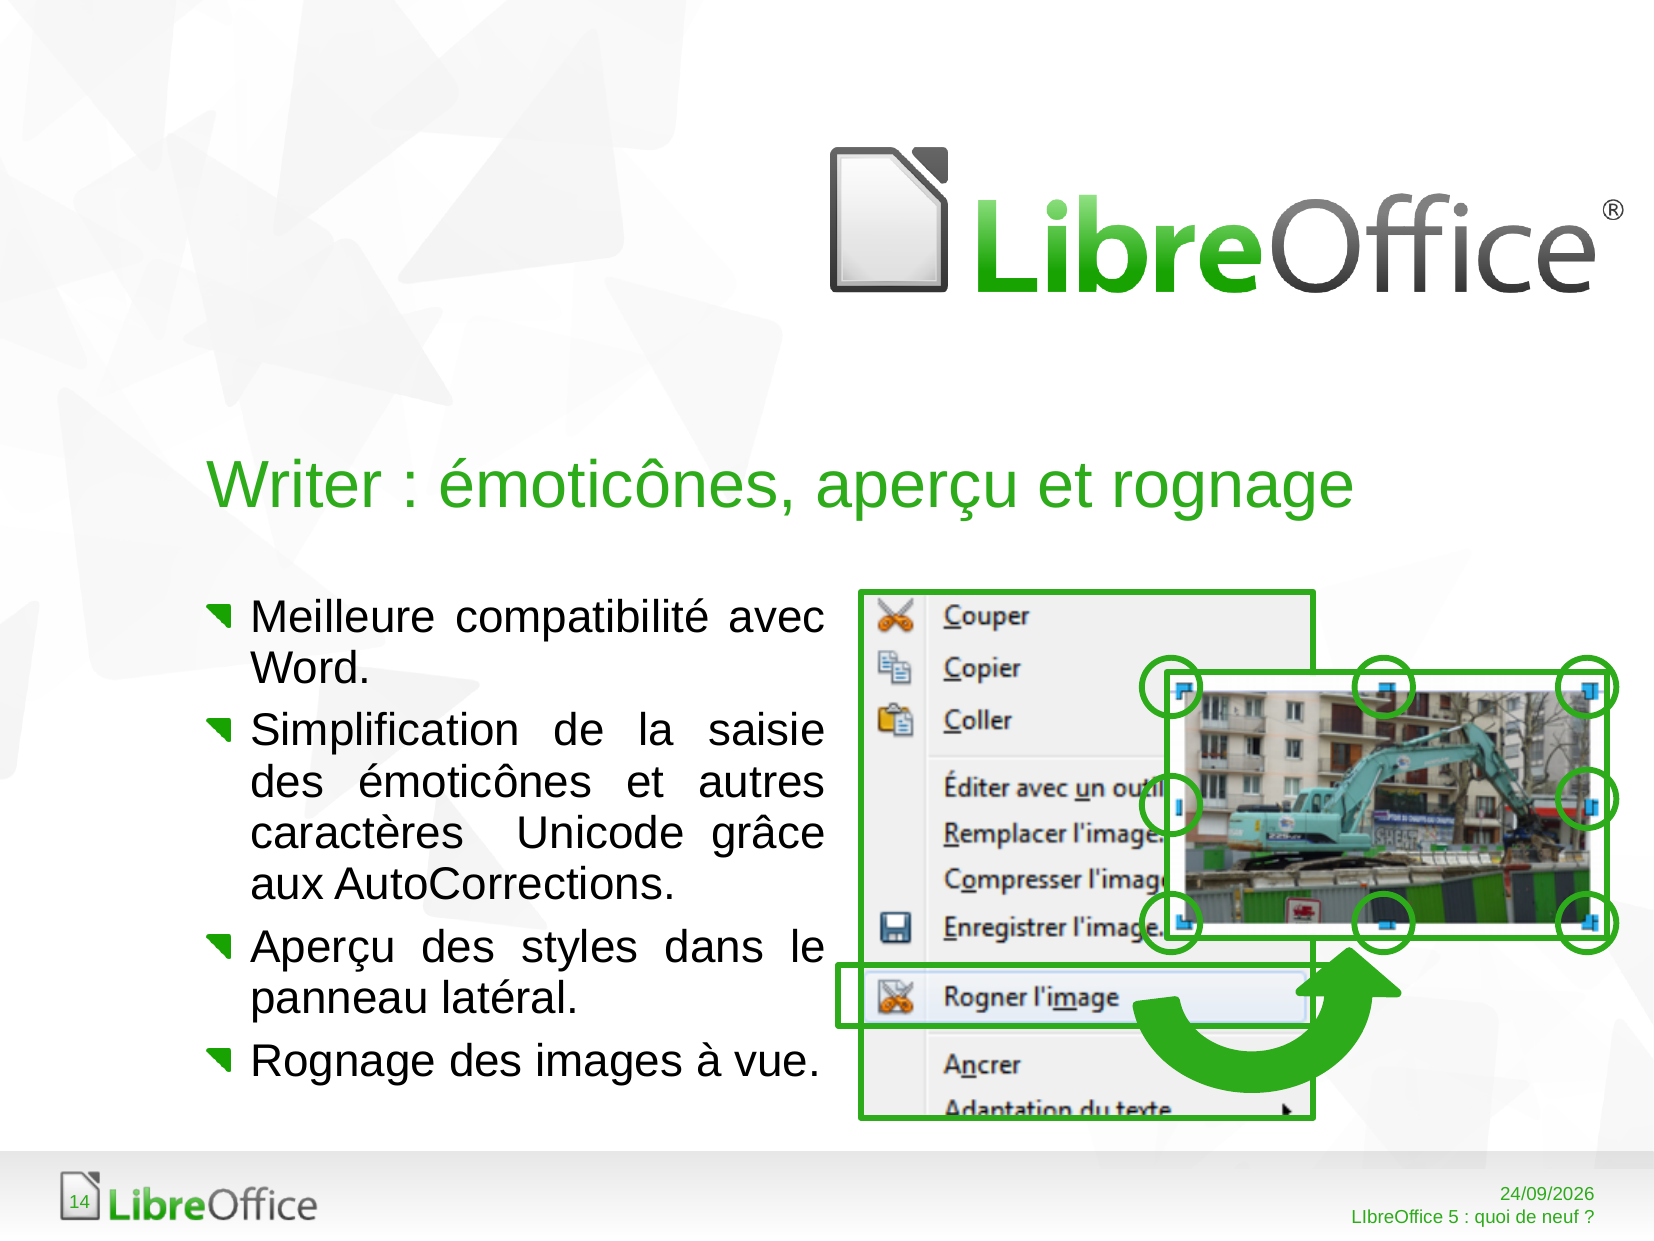

# Writer : émoticônes, aperçu et rognage
Meilleure compatibilité avec Word.
Simplification de la saisie des émoticônes et autres caractères Unicode grâce aux AutoCorrections.
Aperçu des styles dans le panneau latéral.
Rognage des images à vue.
14
LIbreOffice 5 : quoi de neuf ?